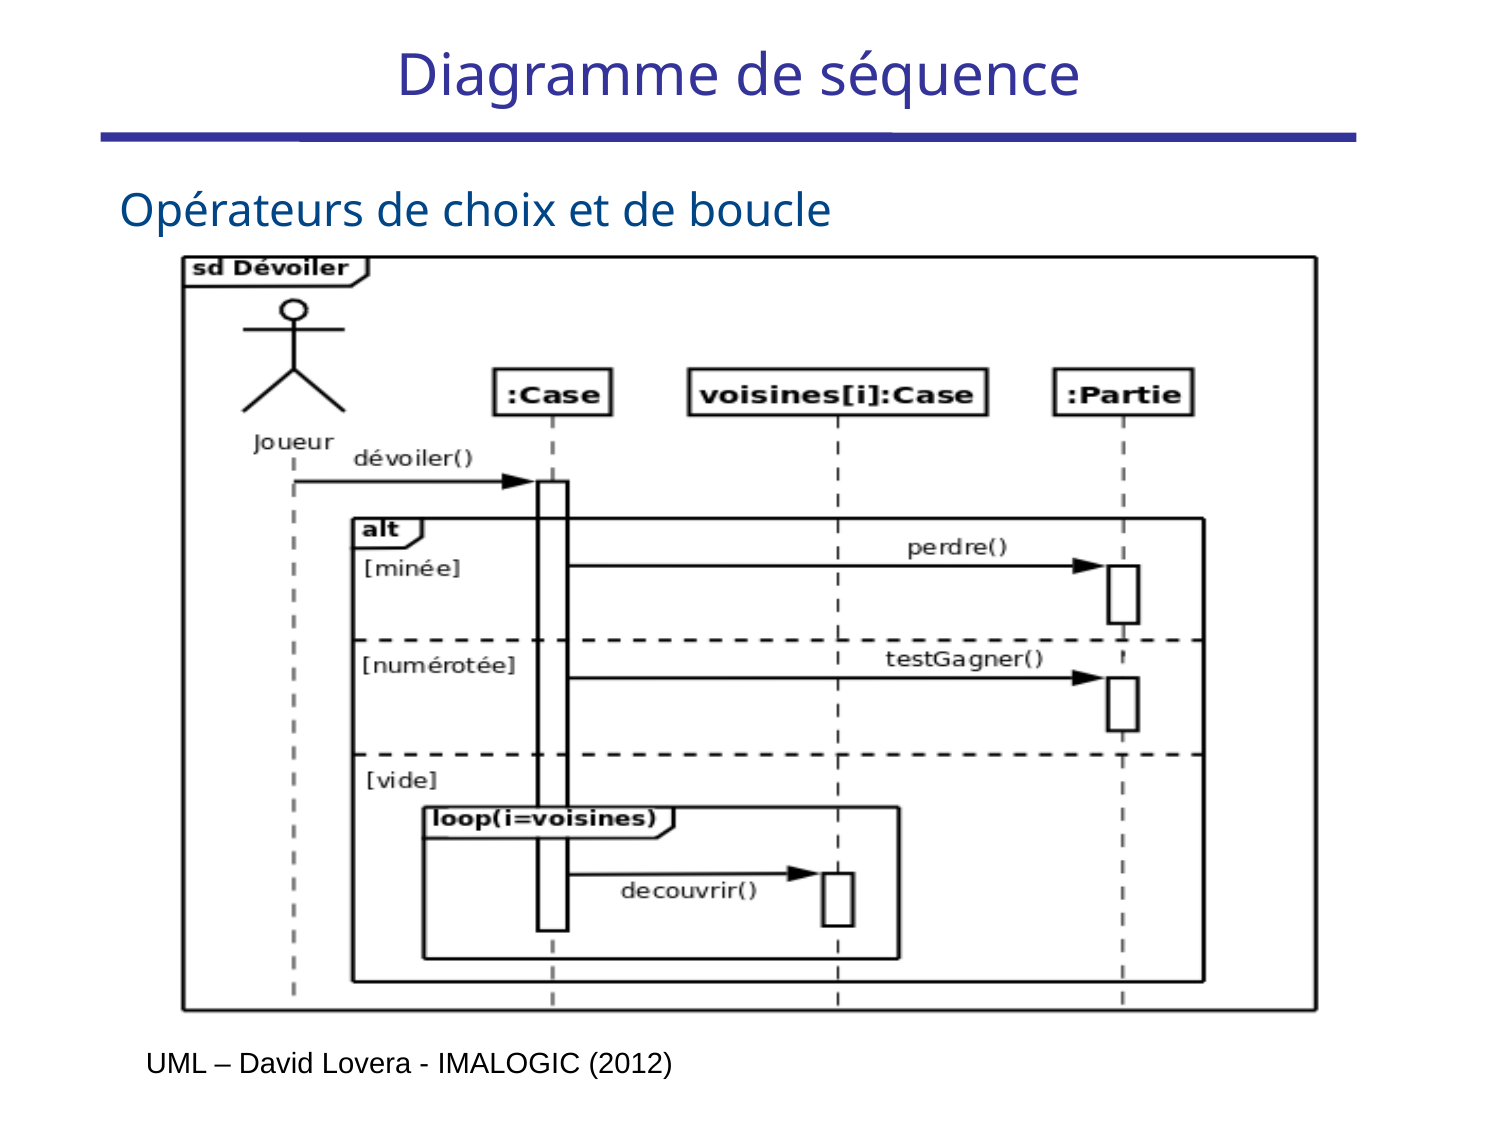

Diagramme de séquence
Opérateurs de choix et de boucle
# UML – David Lovera - IMALOGIC (2012)